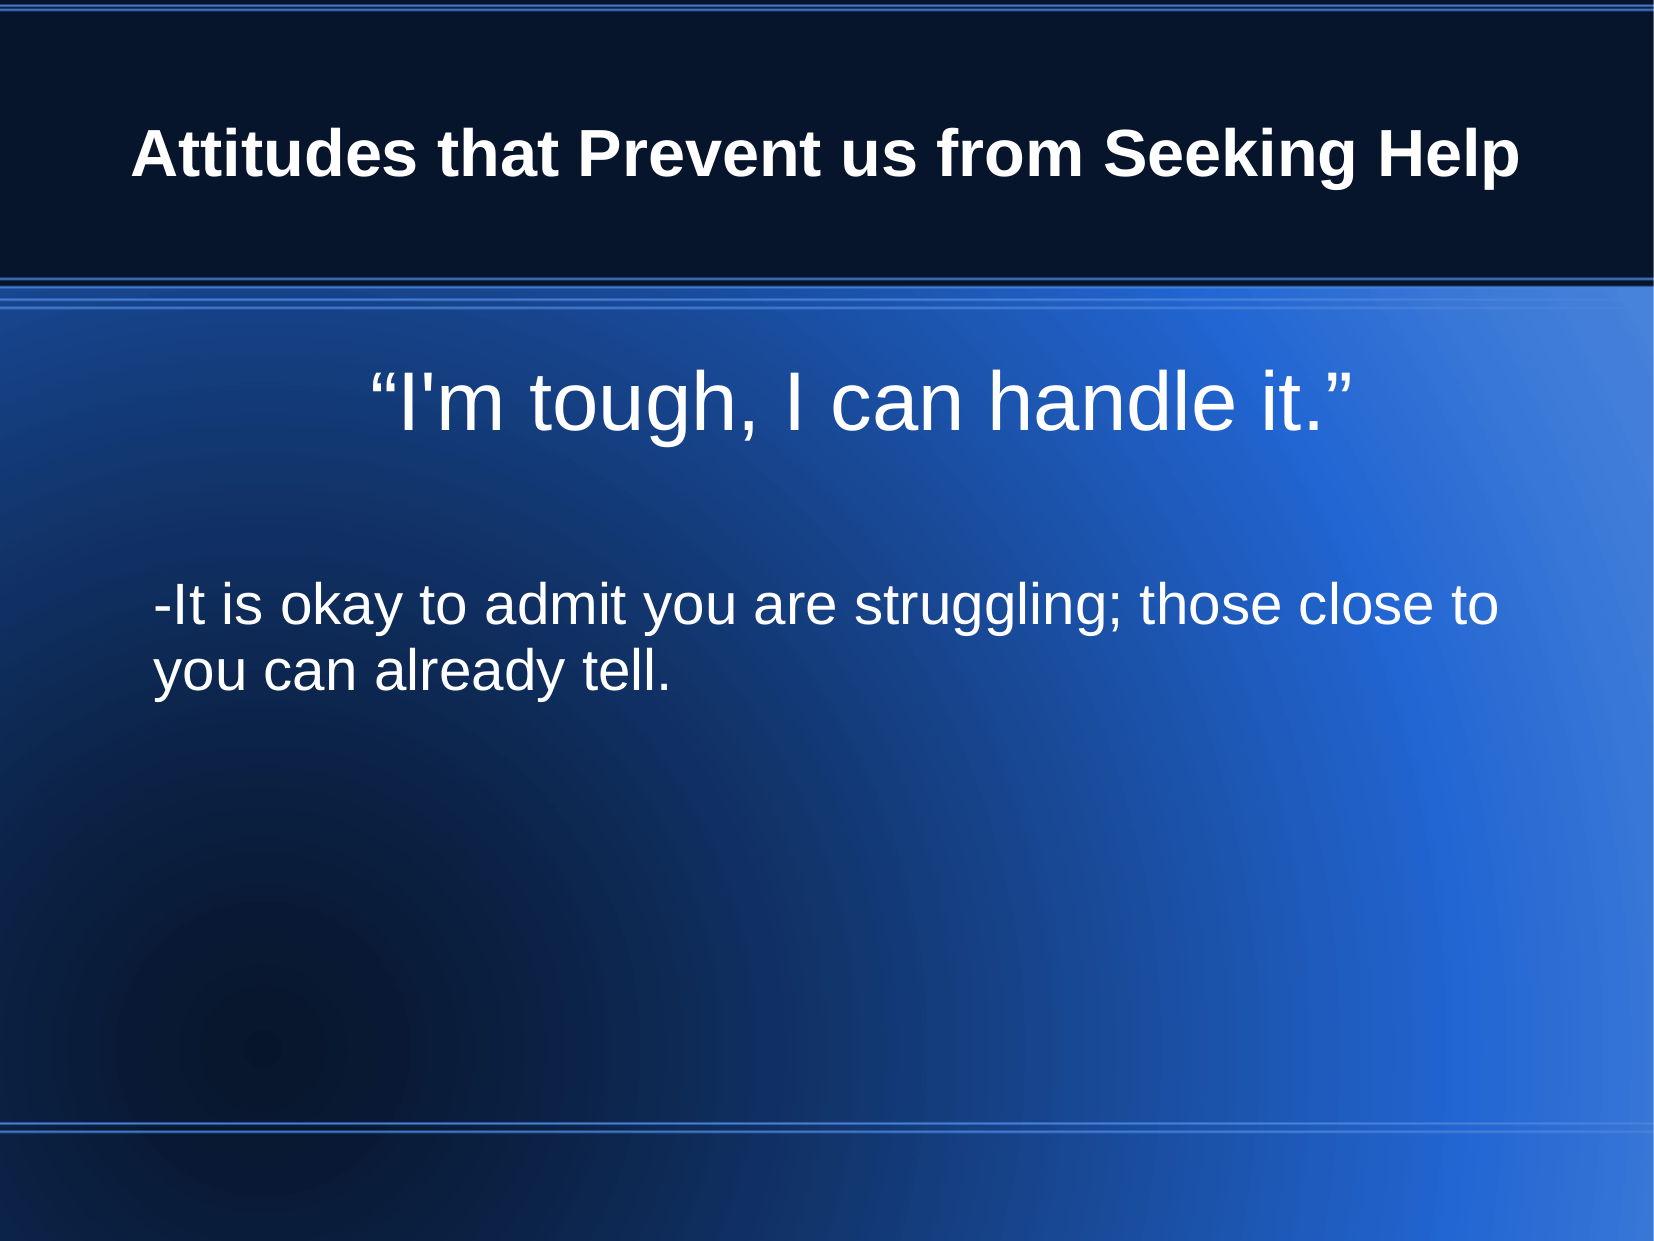

# Attitudes that Prevent us from Seeking Help
“I'm tough, I can handle it.”
-It is okay to admit you are struggling; those close to you can already tell.